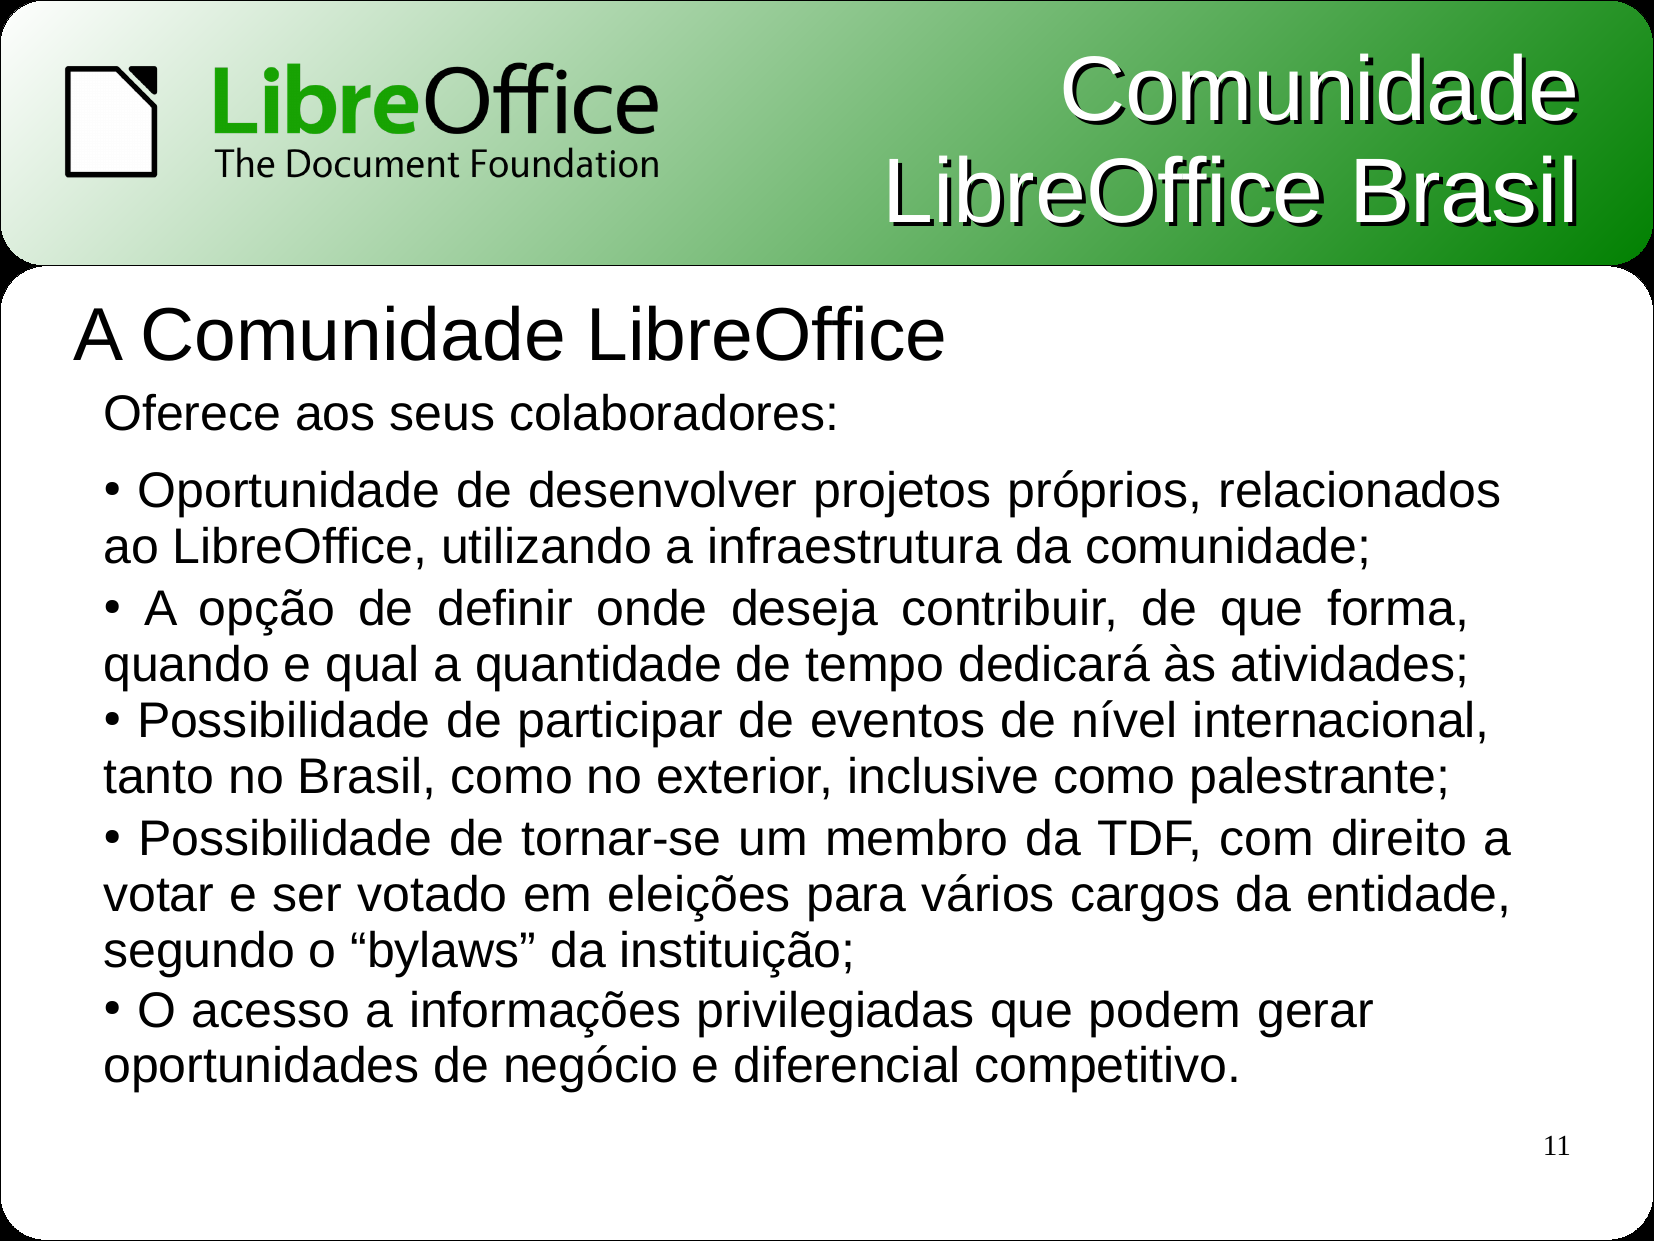

Comunidade LibreOffice Brasil
A Comunidade LibreOffice
Oferece aos seus colaboradores:
 Oportunidade de desenvolver projetos próprios, relacionados ao LibreOffice, utilizando a infraestrutura da comunidade;
 A opção de definir onde deseja contribuir, de que forma, quando e qual a quantidade de tempo dedicará às atividades;
 Possibilidade de participar de eventos de nível internacional, tanto no Brasil, como no exterior, inclusive como palestrante;
 Possibilidade de tornar-se um membro da TDF, com direito a votar e ser votado em eleições para vários cargos da entidade, segundo o “bylaws” da instituição;
 O acesso a informações privilegiadas que podem gerar oportunidades de negócio e diferencial competitivo.
11